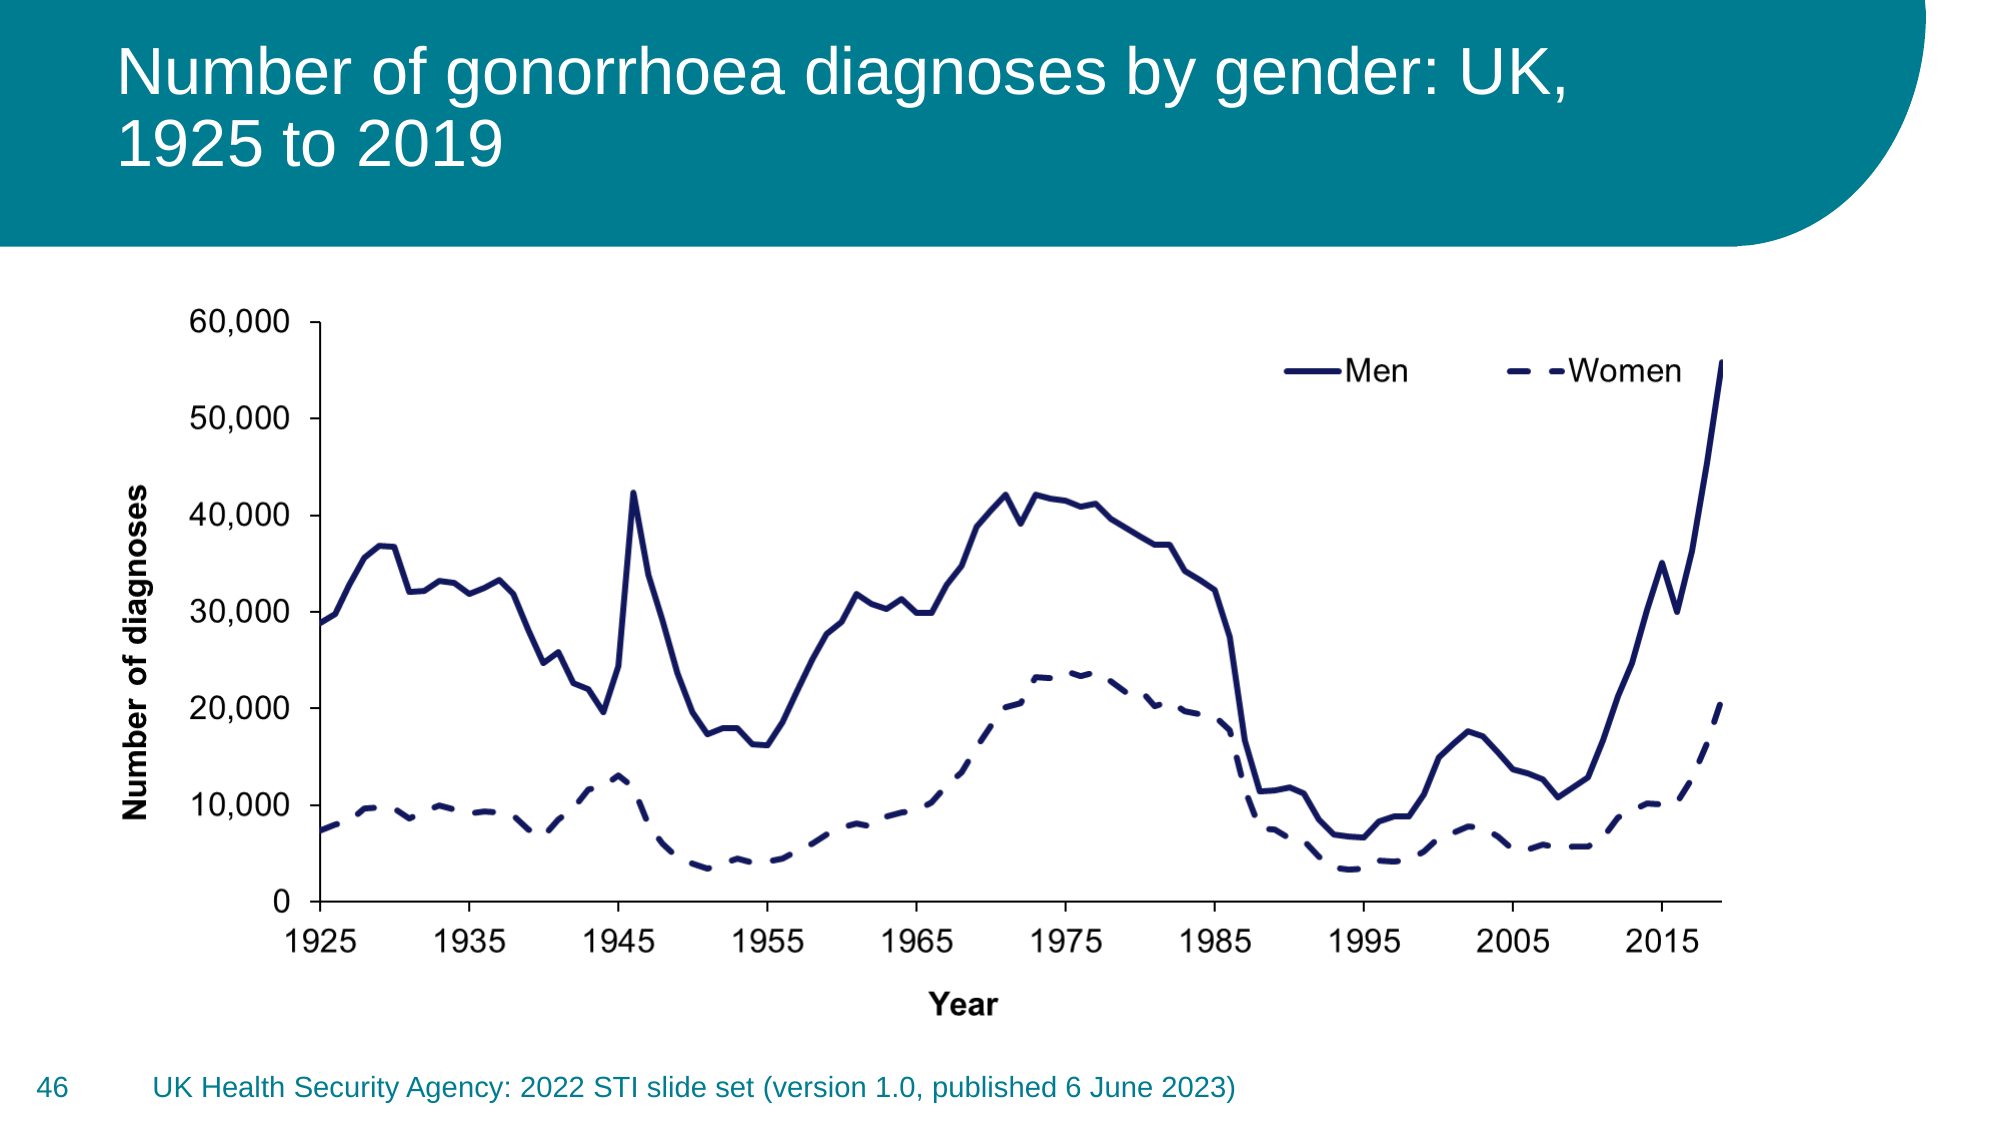

# Number of gonorrhoea diagnoses by gender: UK, 1925 to 2019
46
UK Health Security Agency: 2022 STI slide set (version 1.0, published 6 June 2023)